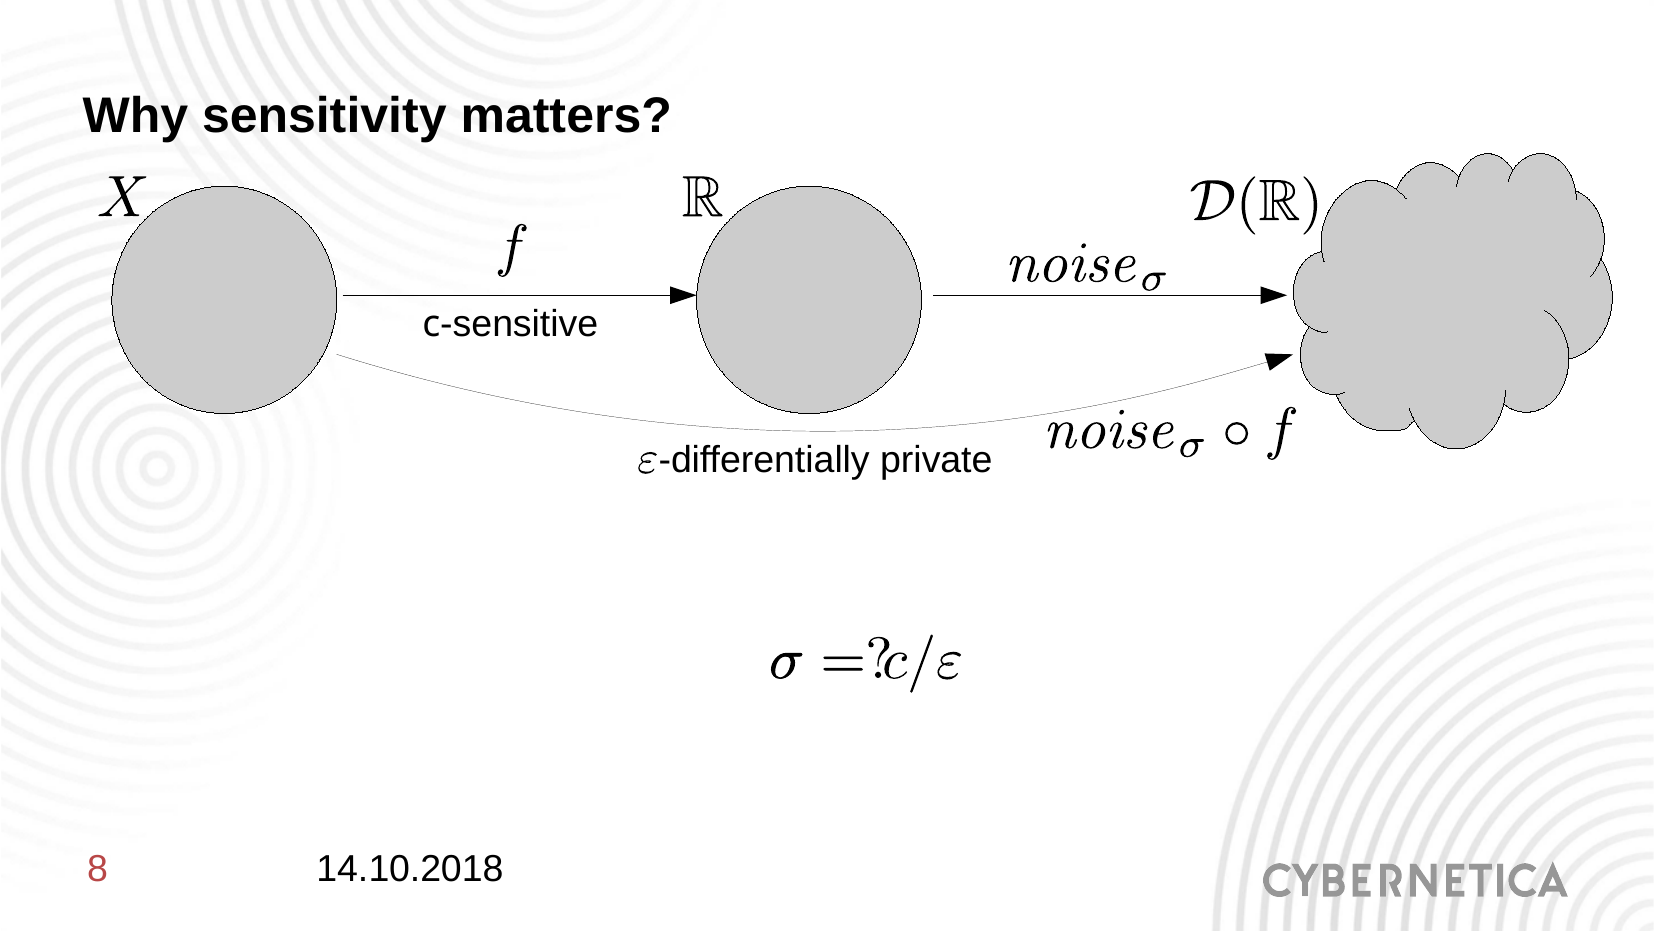

# Why sensitivity matters?
c-sensitive
-differentially private
8
01.04.2000